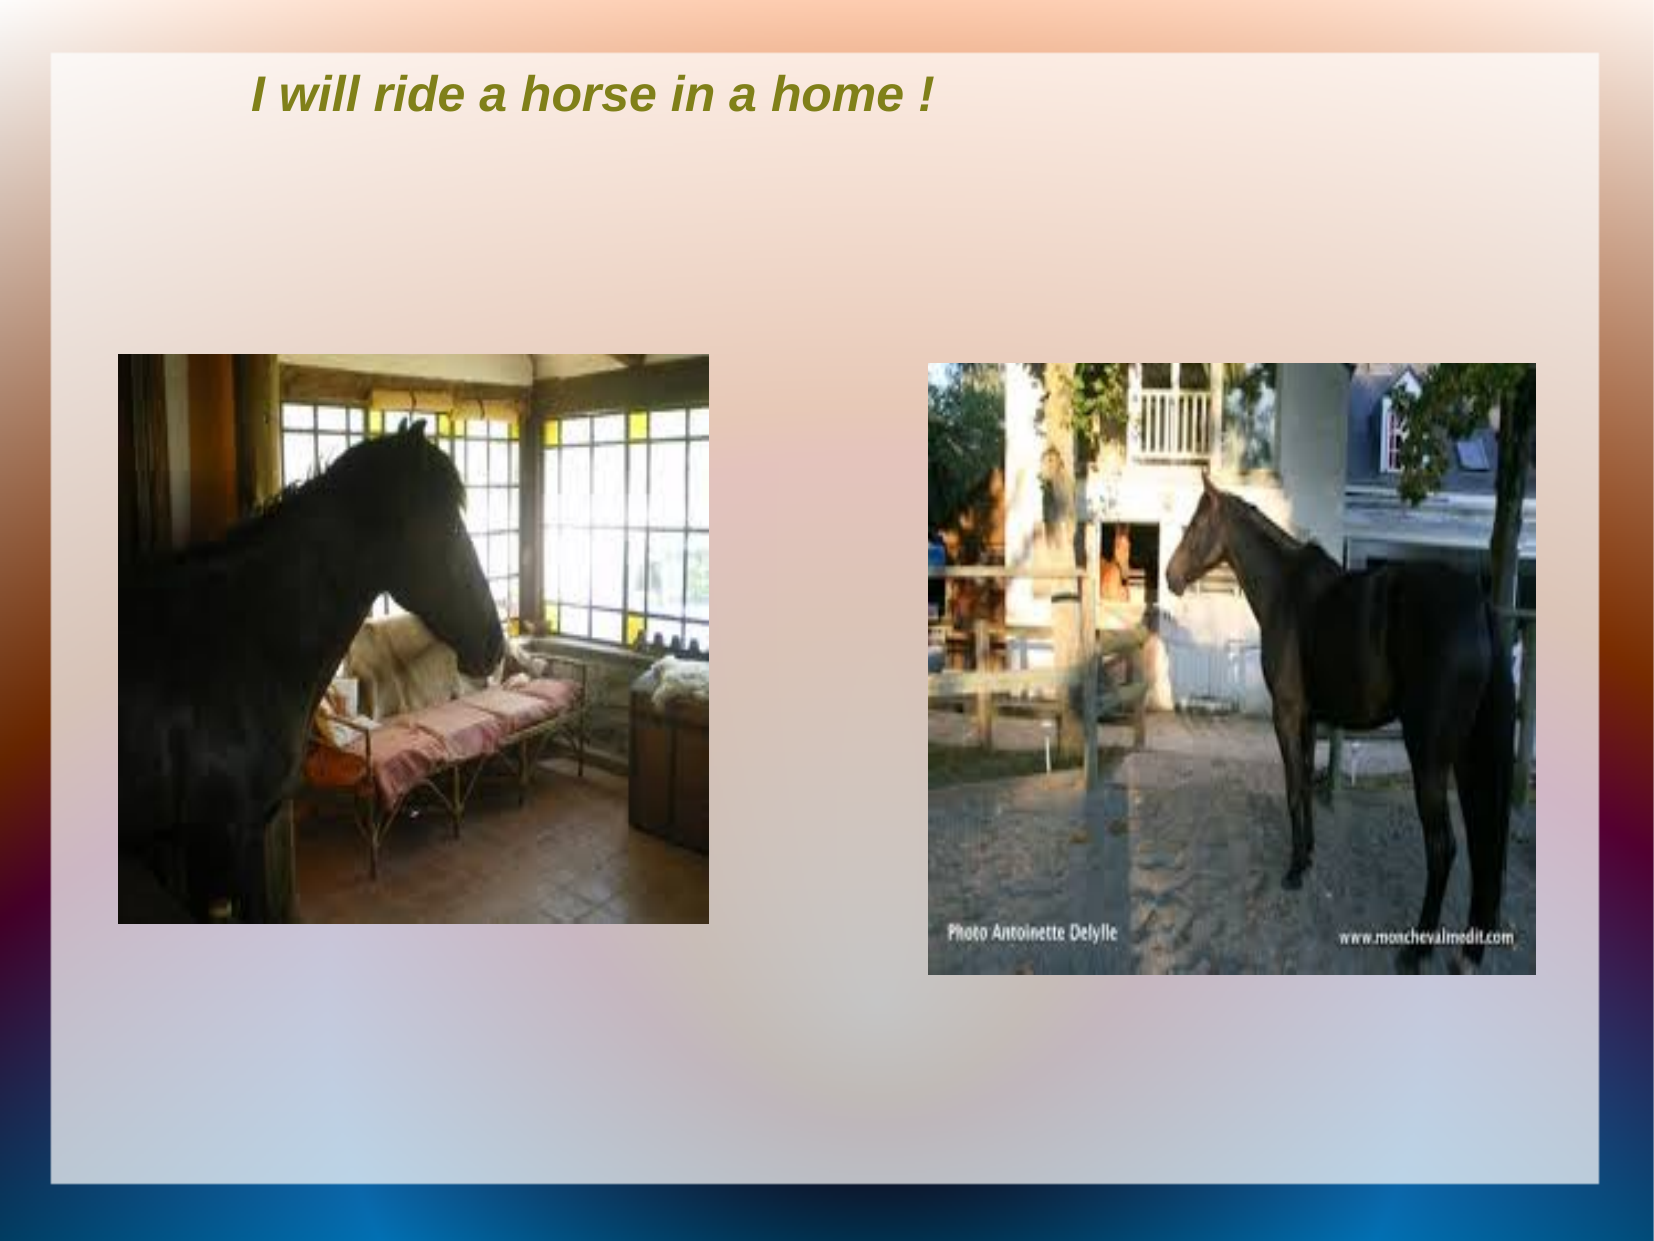

I will ride a horse in a home !